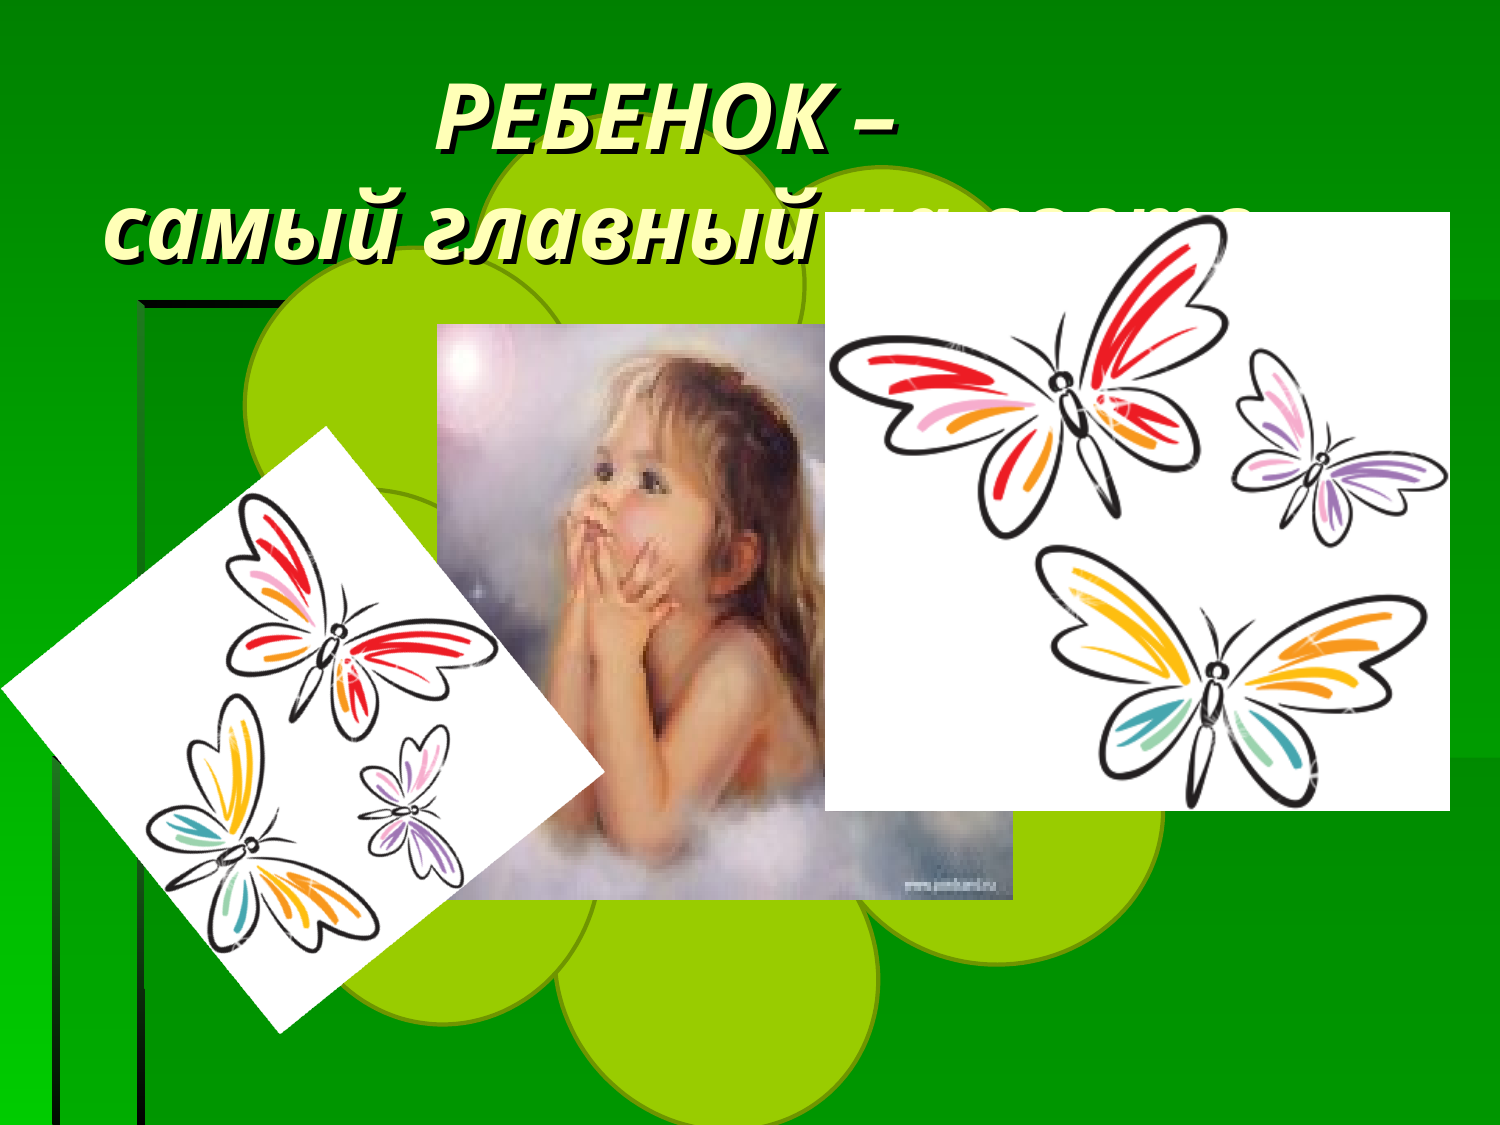

# РЕБЕНОК – самый главный на свете